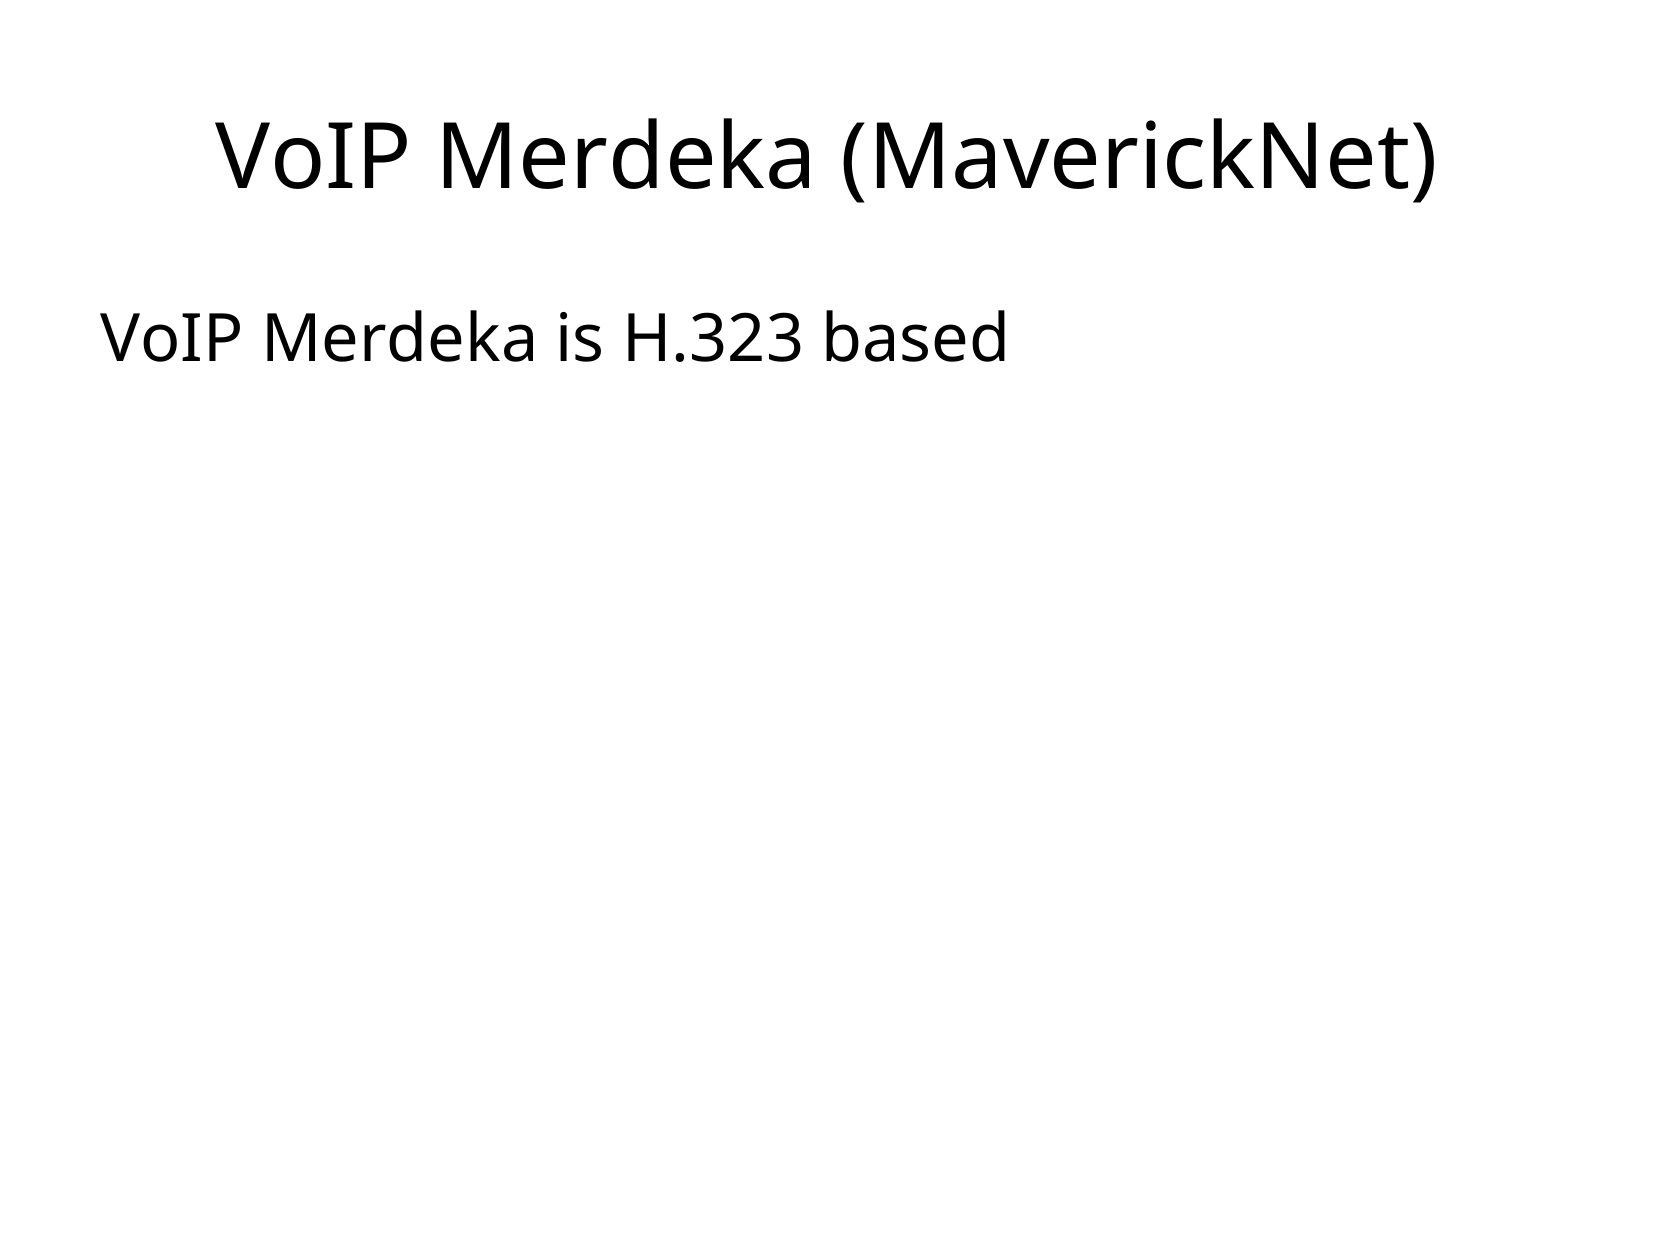

# VoIP Merdeka (MaverickNet)
VoIP Merdeka is H.323 based